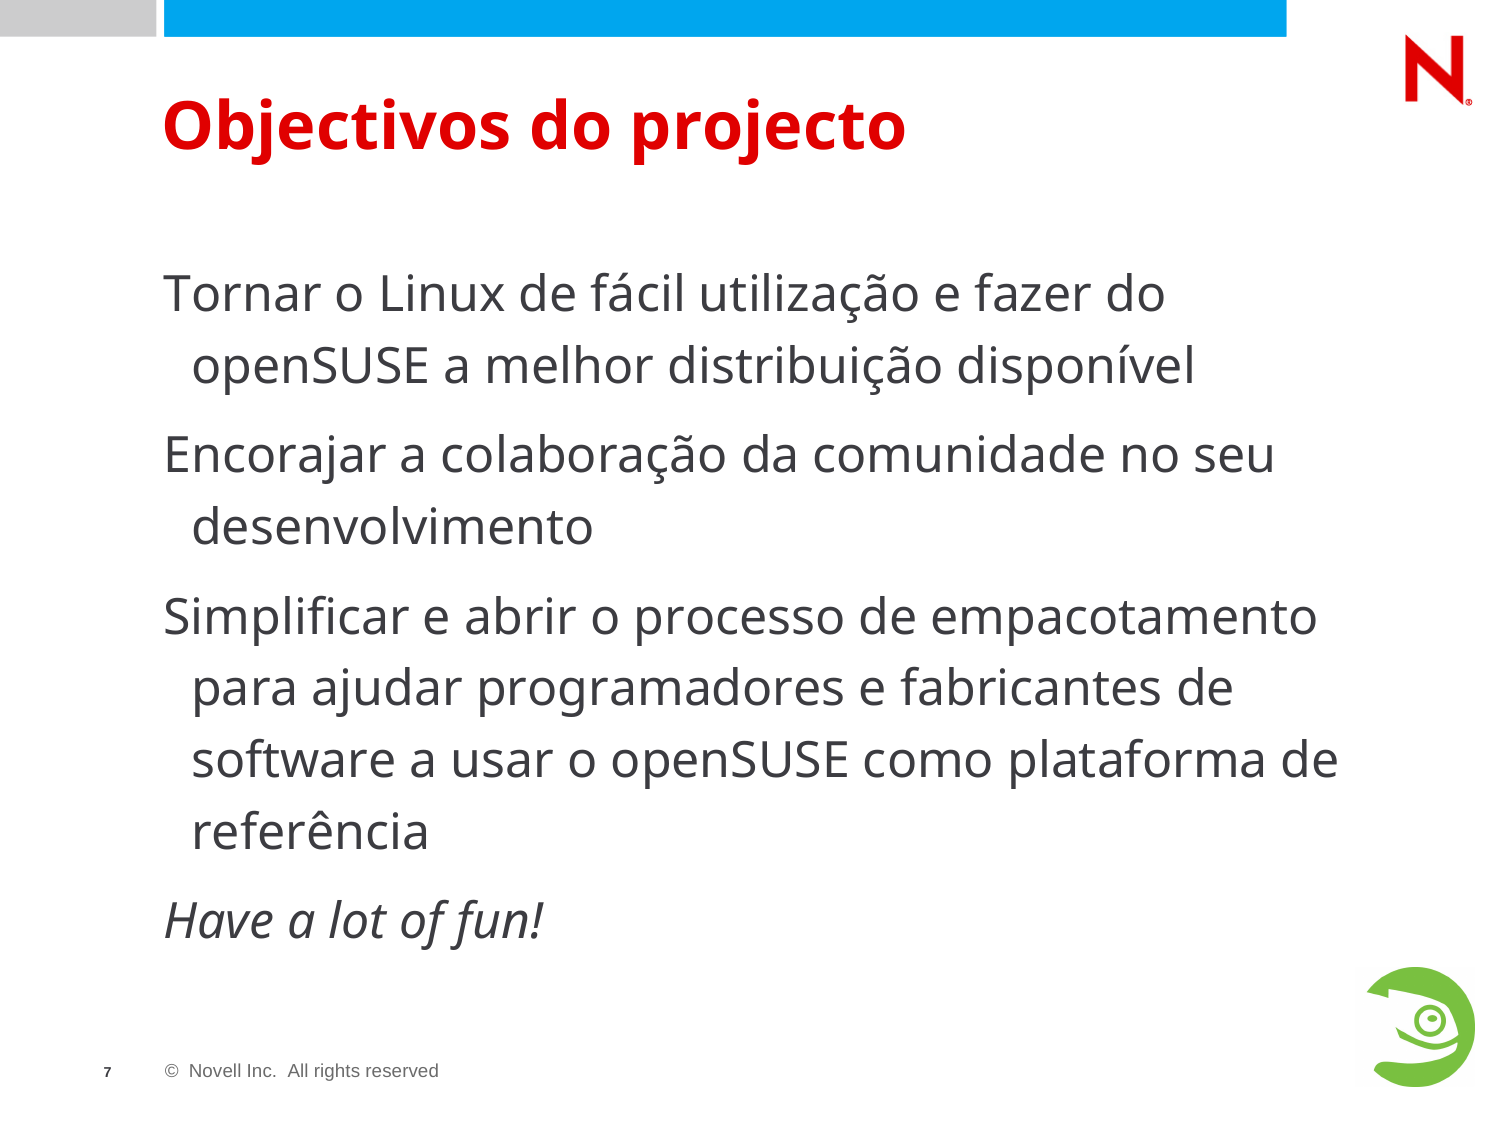

# Objectivos do projecto
Tornar o Linux de fácil utilização e fazer do openSUSE a melhor distribuição disponível
Encorajar a colaboração da comunidade no seu desenvolvimento
Simplificar e abrir o processo de empacotamento para ajudar programadores e fabricantes de software a usar o openSUSE como plataforma de referência
Have a lot of fun!